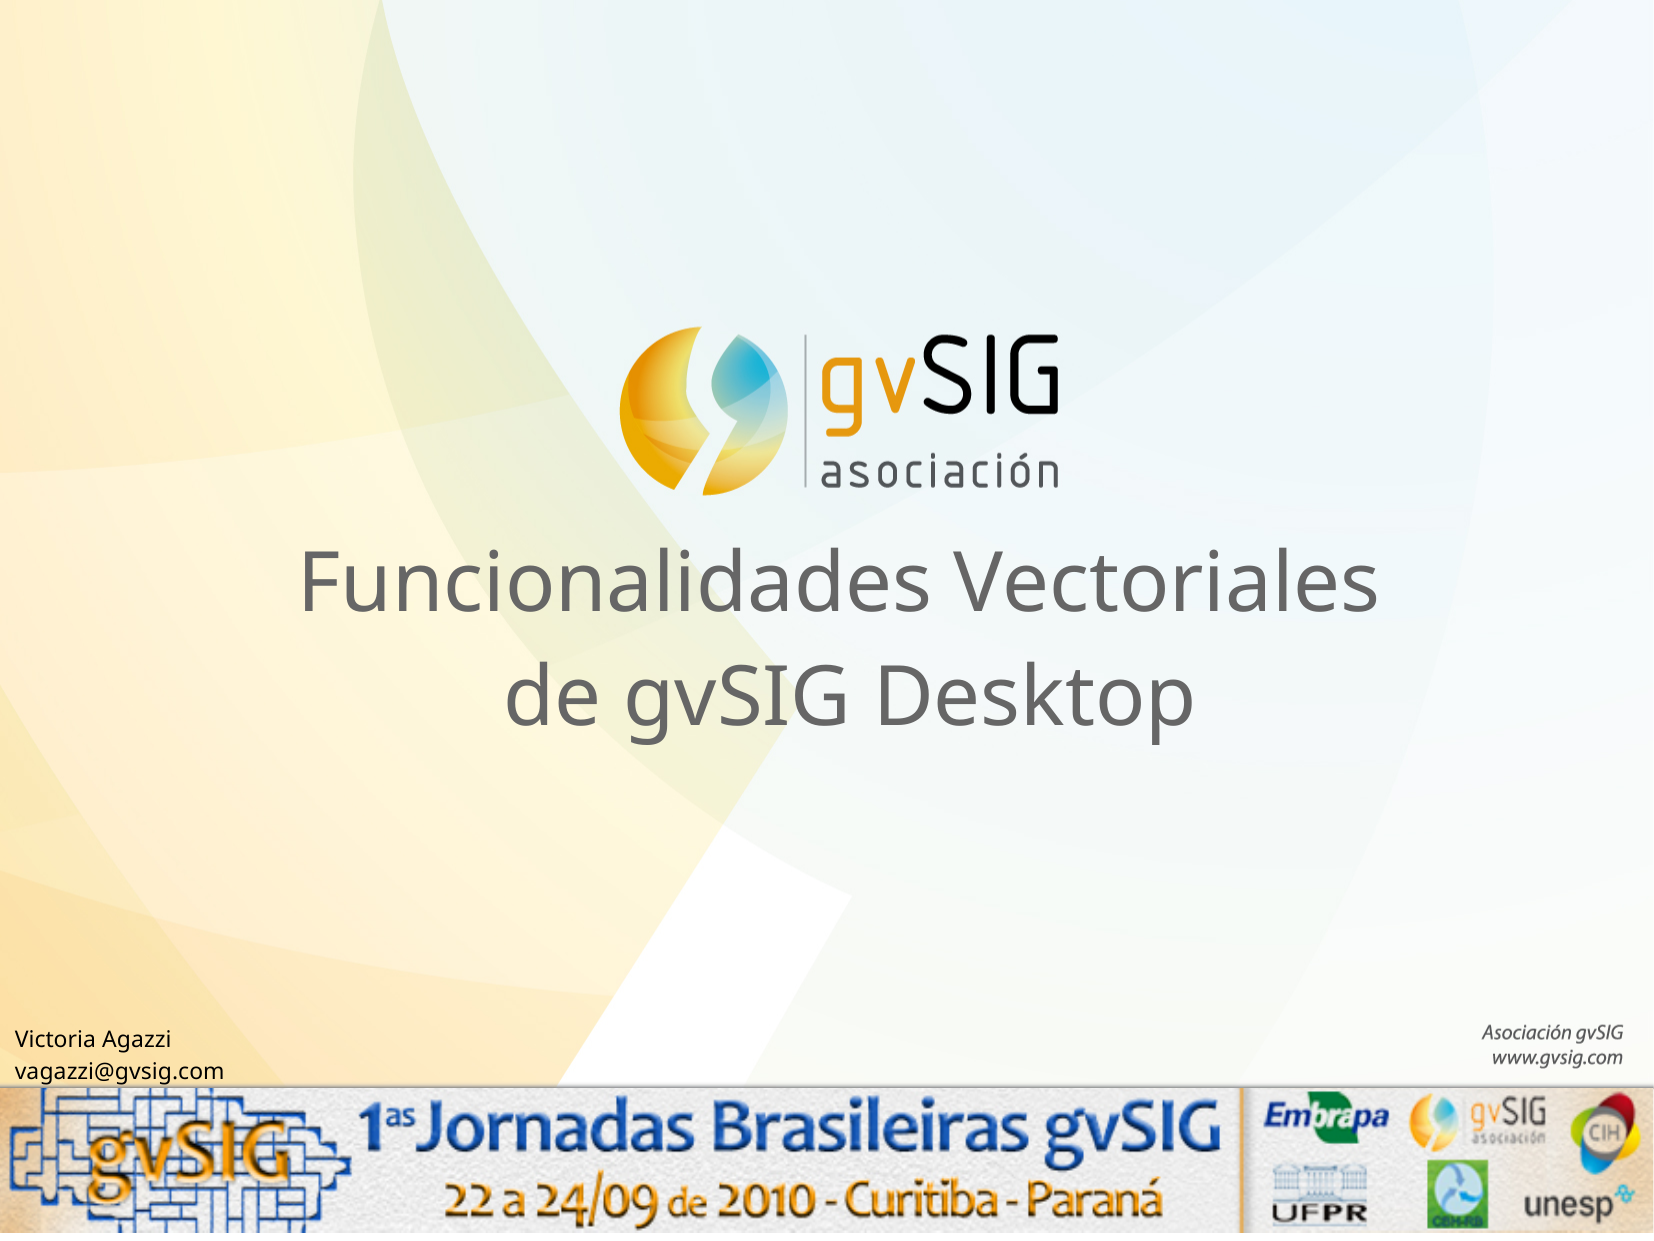

# Funcionalidades Vectoriales de gvSIG Desktop
Victoria Agazzi
vagazzi@gvsig.com
Espacio para logotipos